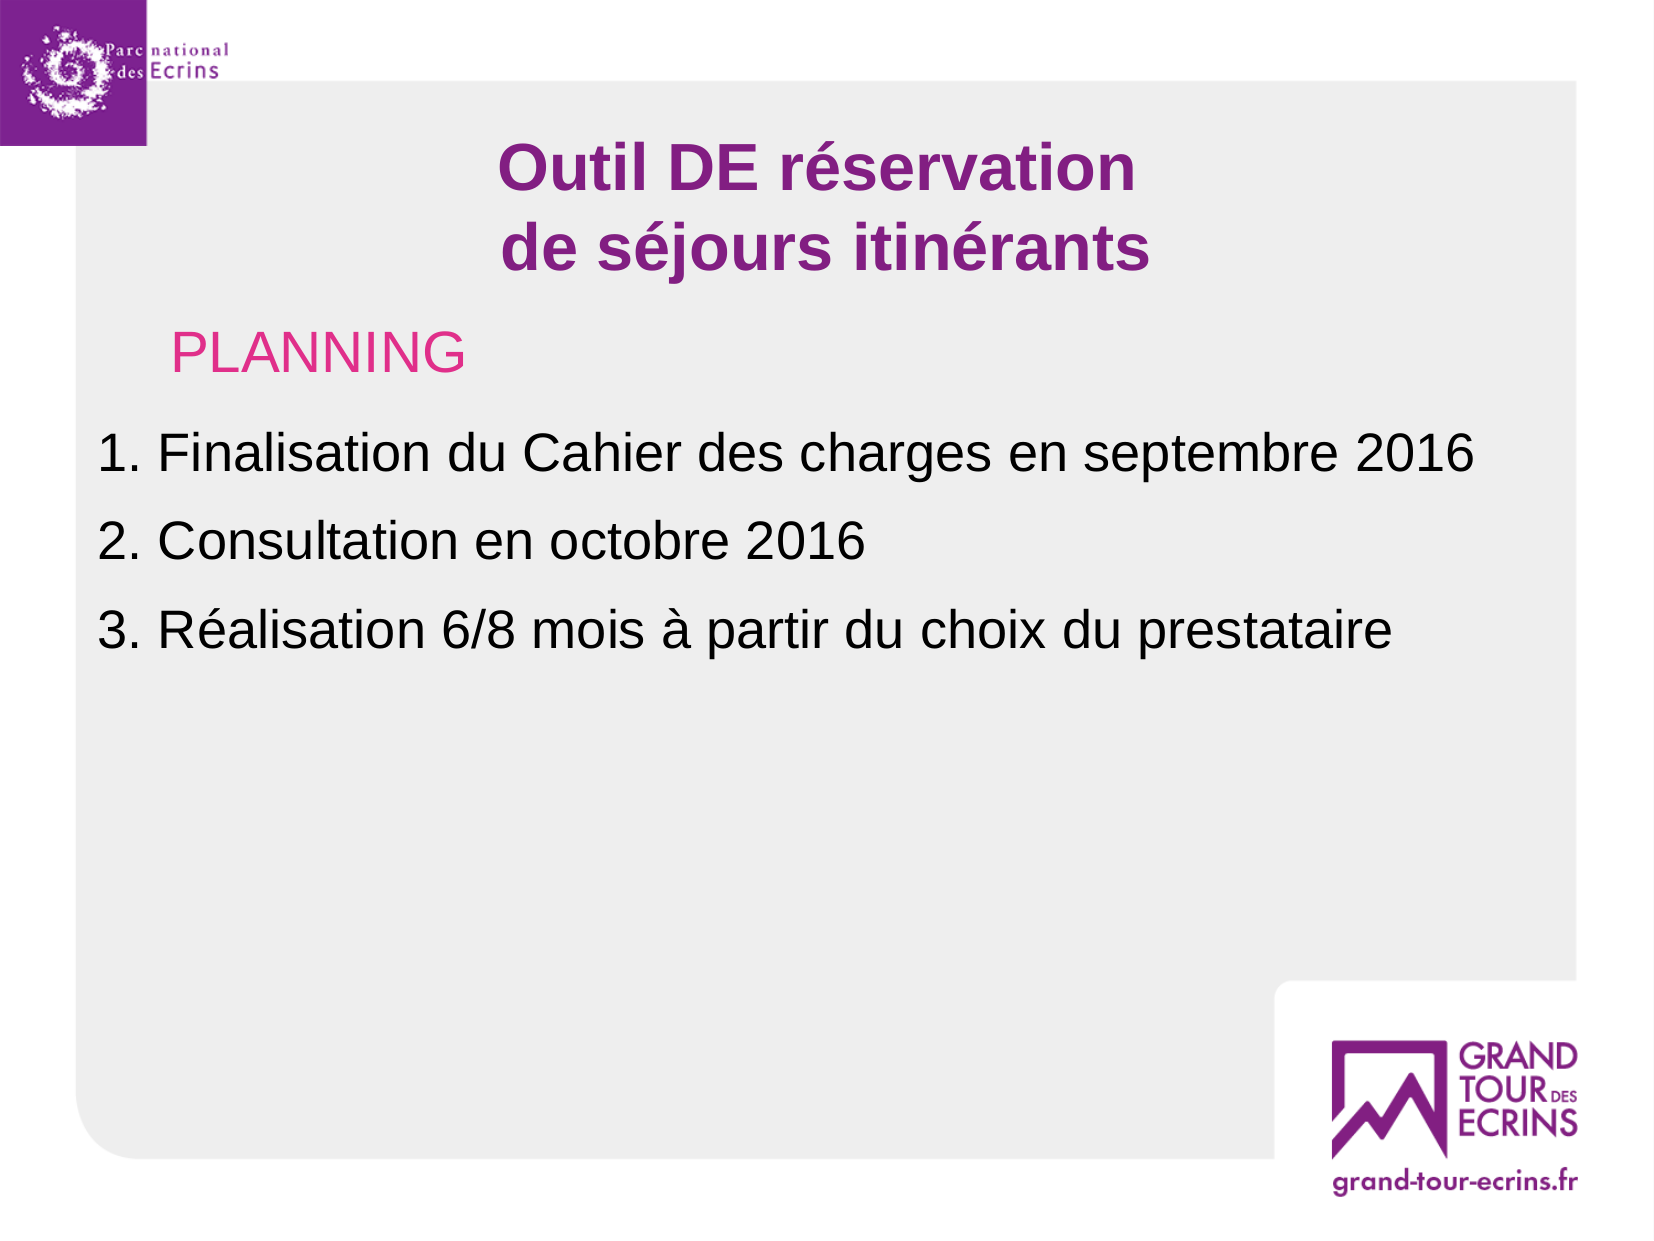

# Outil DE réservation de séjours itinérants
PLANNING
1. Finalisation du Cahier des charges en septembre 2016
2. Consultation en octobre 2016
3. Réalisation 6/8 mois à partir du choix du prestataire